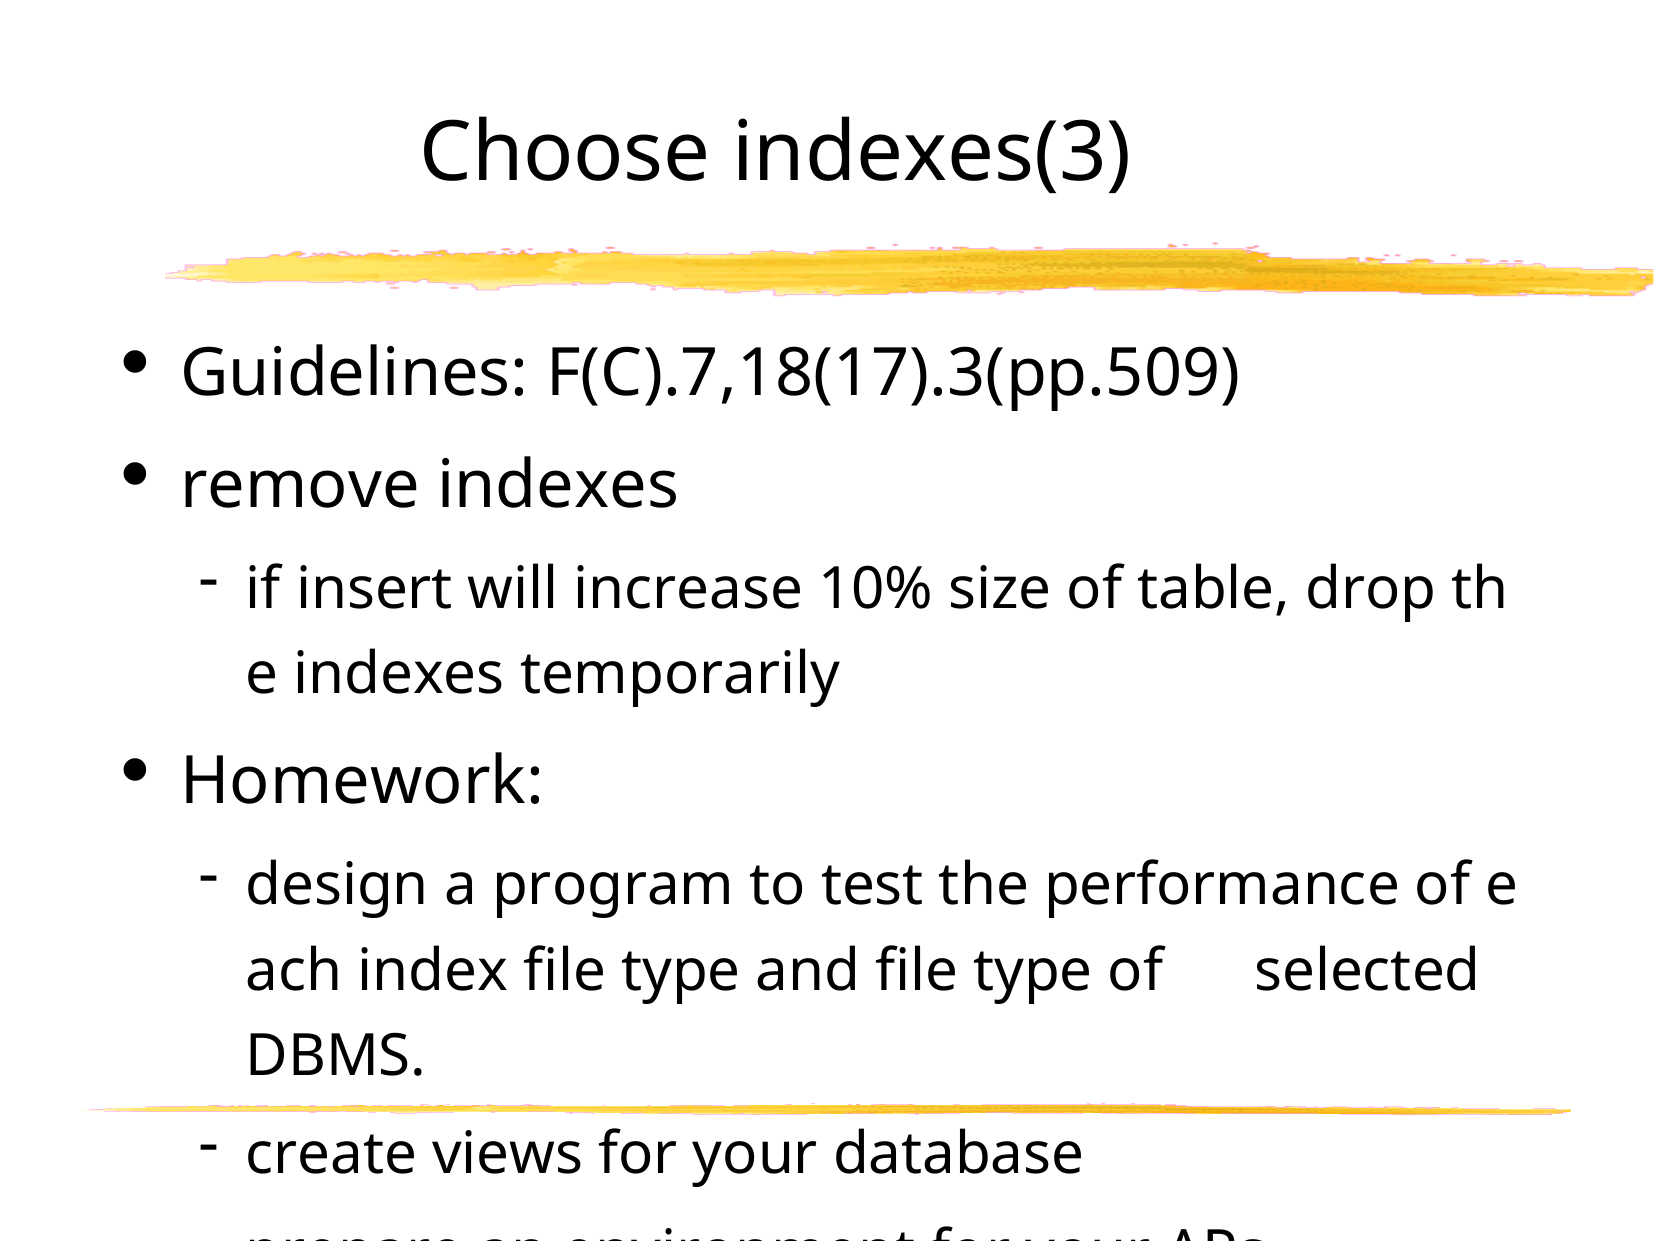

# Choose indexes(3)
Guidelines: F(C).7,18(17).3(pp.509)
remove indexes
if insert will increase 10% size of table, drop the indexes temporarily
Homework:
design a program to test the performance of each index file type and file type of selected DBMS.
create views for your database
prepare an environment for your APs.